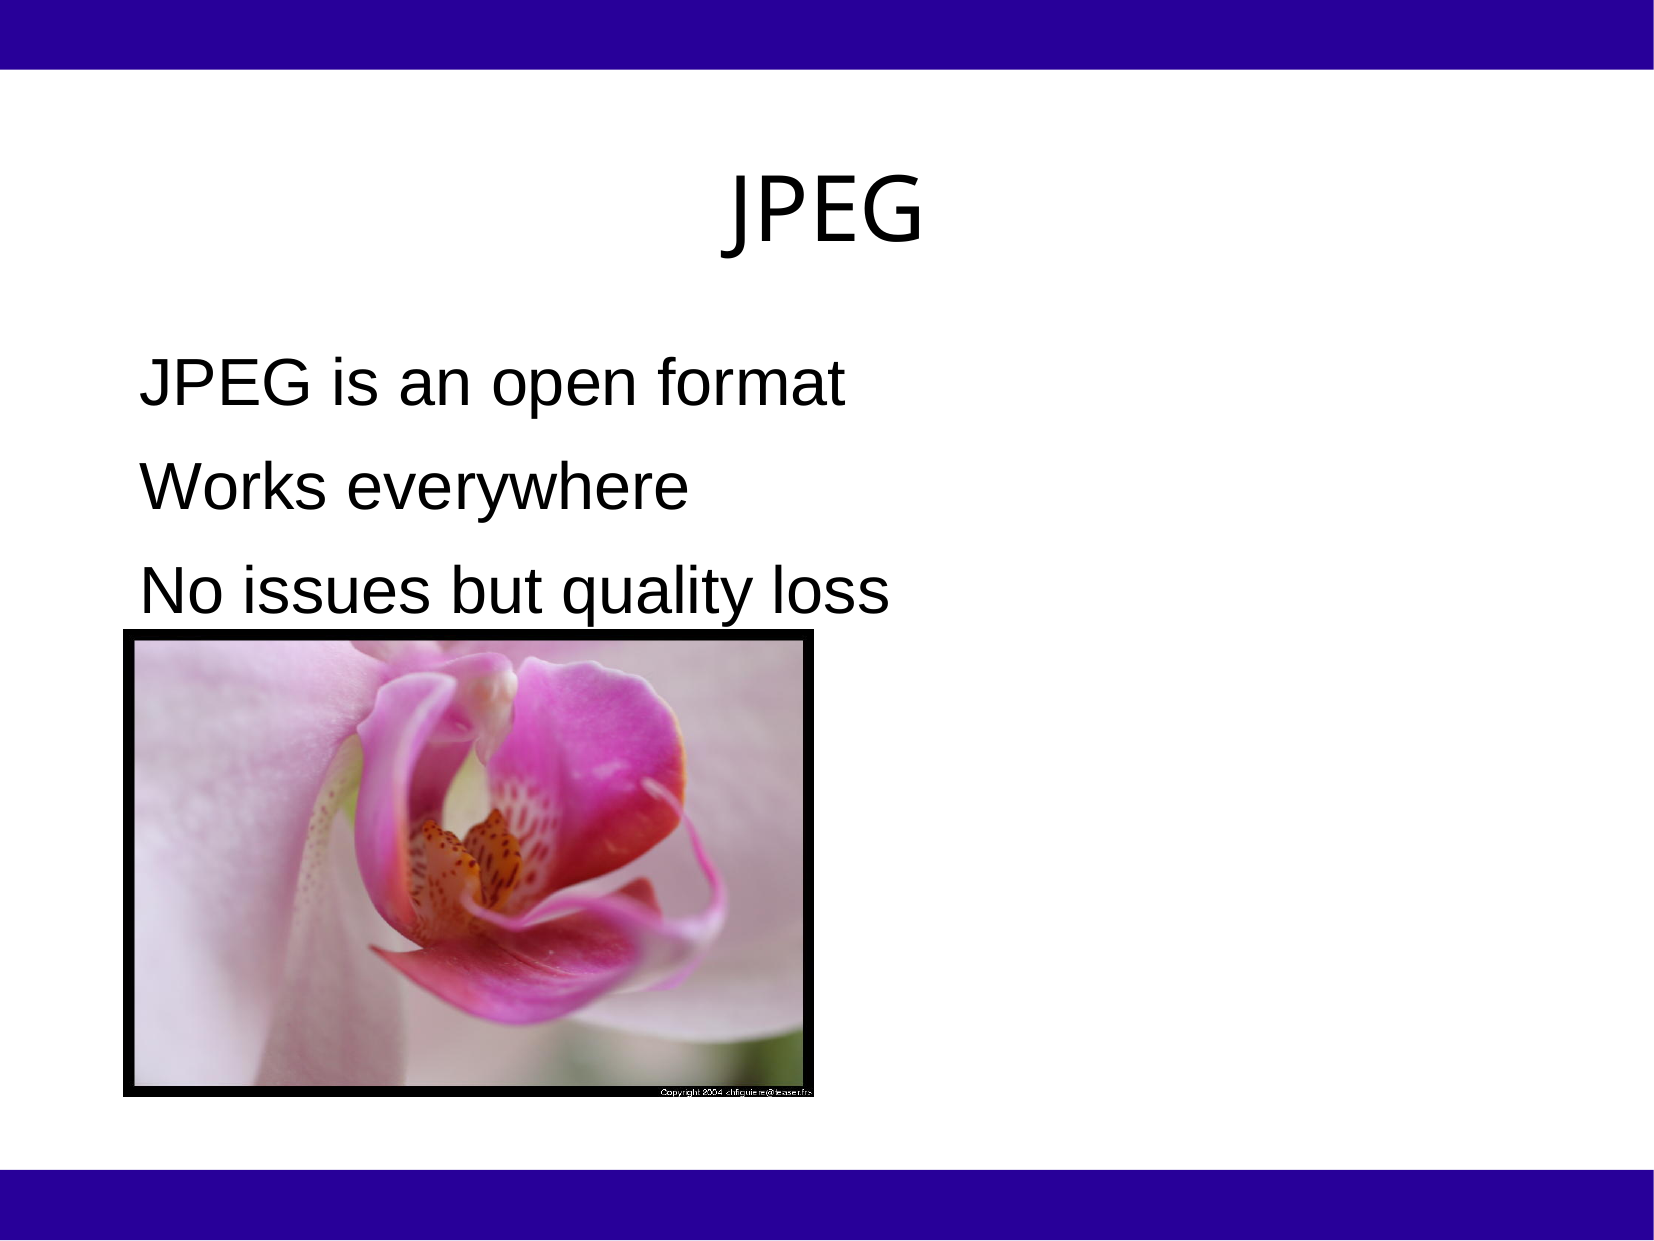

# JPEG
JPEG is an open format
Works everywhere
No issues but quality loss